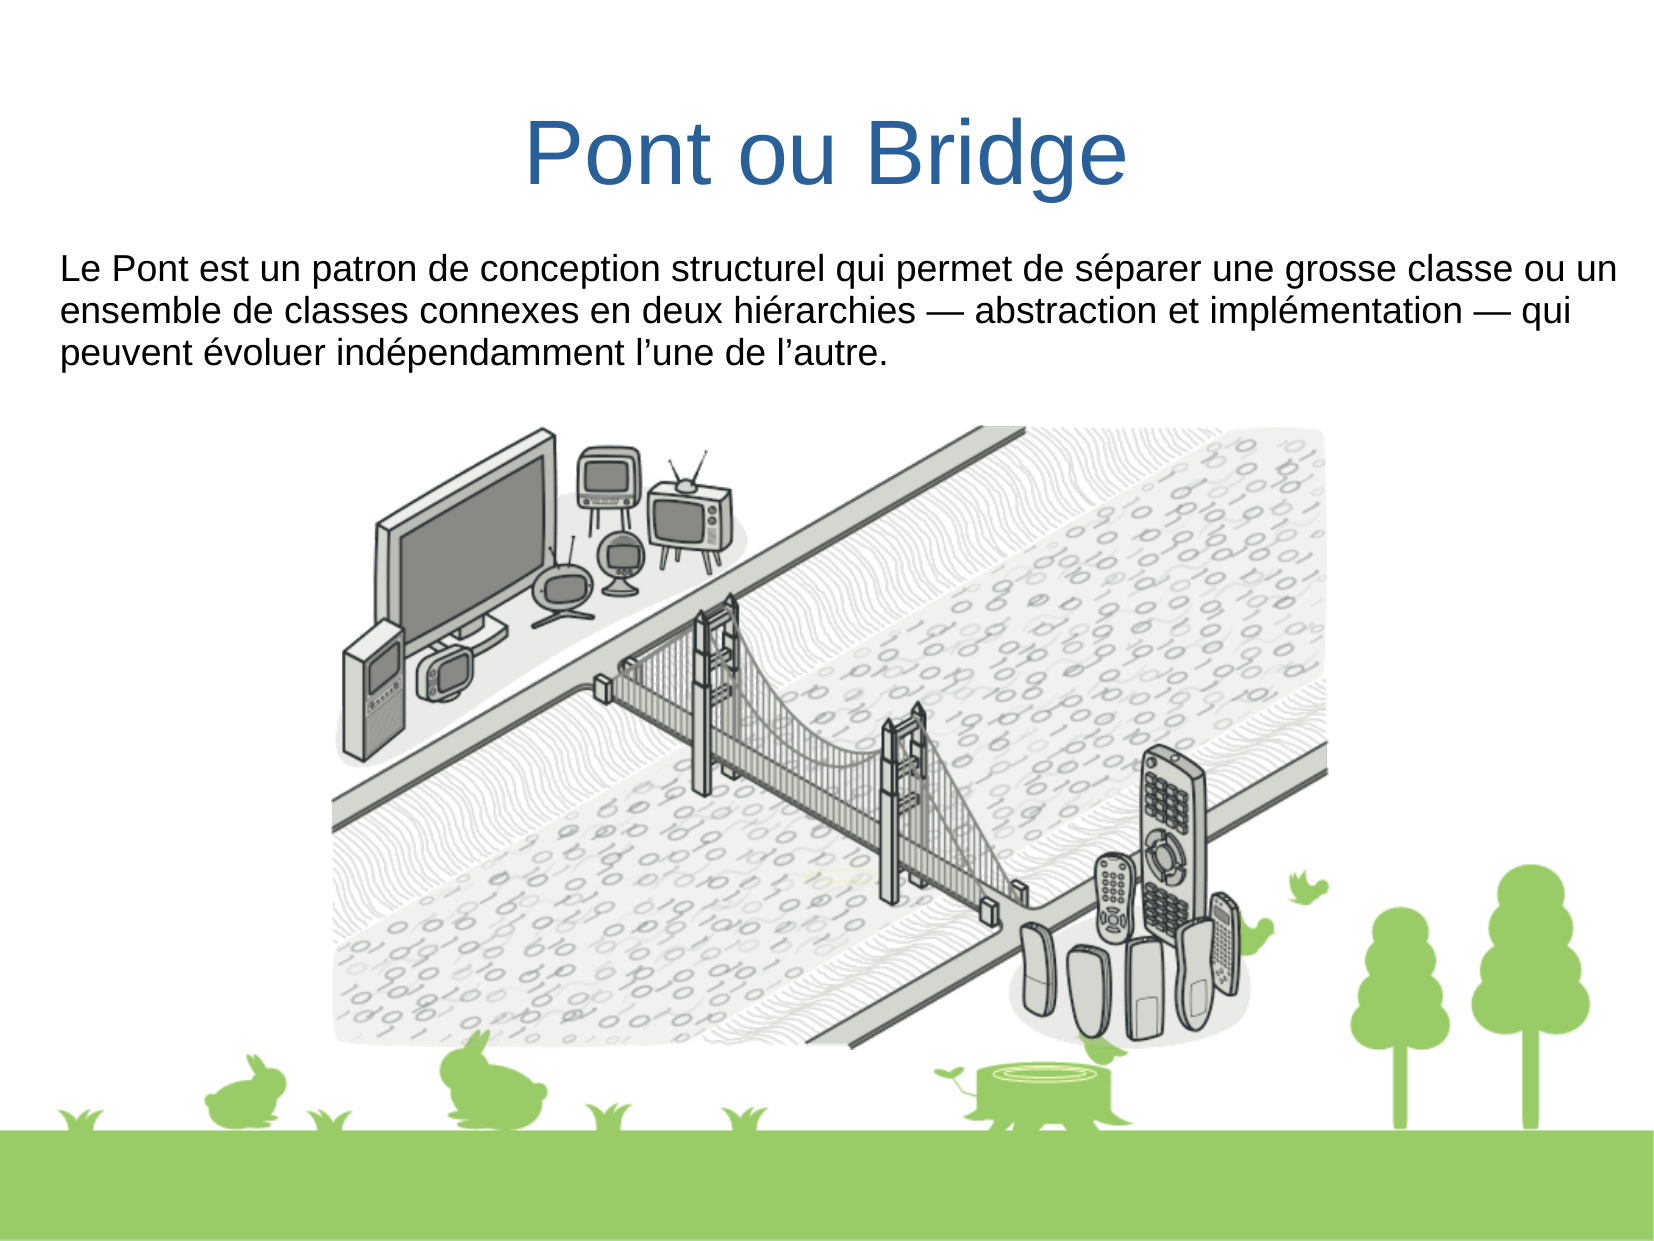

# Pont ou Bridge
Le Pont est un patron de conception structurel qui permet de séparer une grosse classe ou un ensemble de classes connexes en deux hiérarchies — abstraction et implémentation — qui peuvent évoluer indépendamment l’une de l’autre.